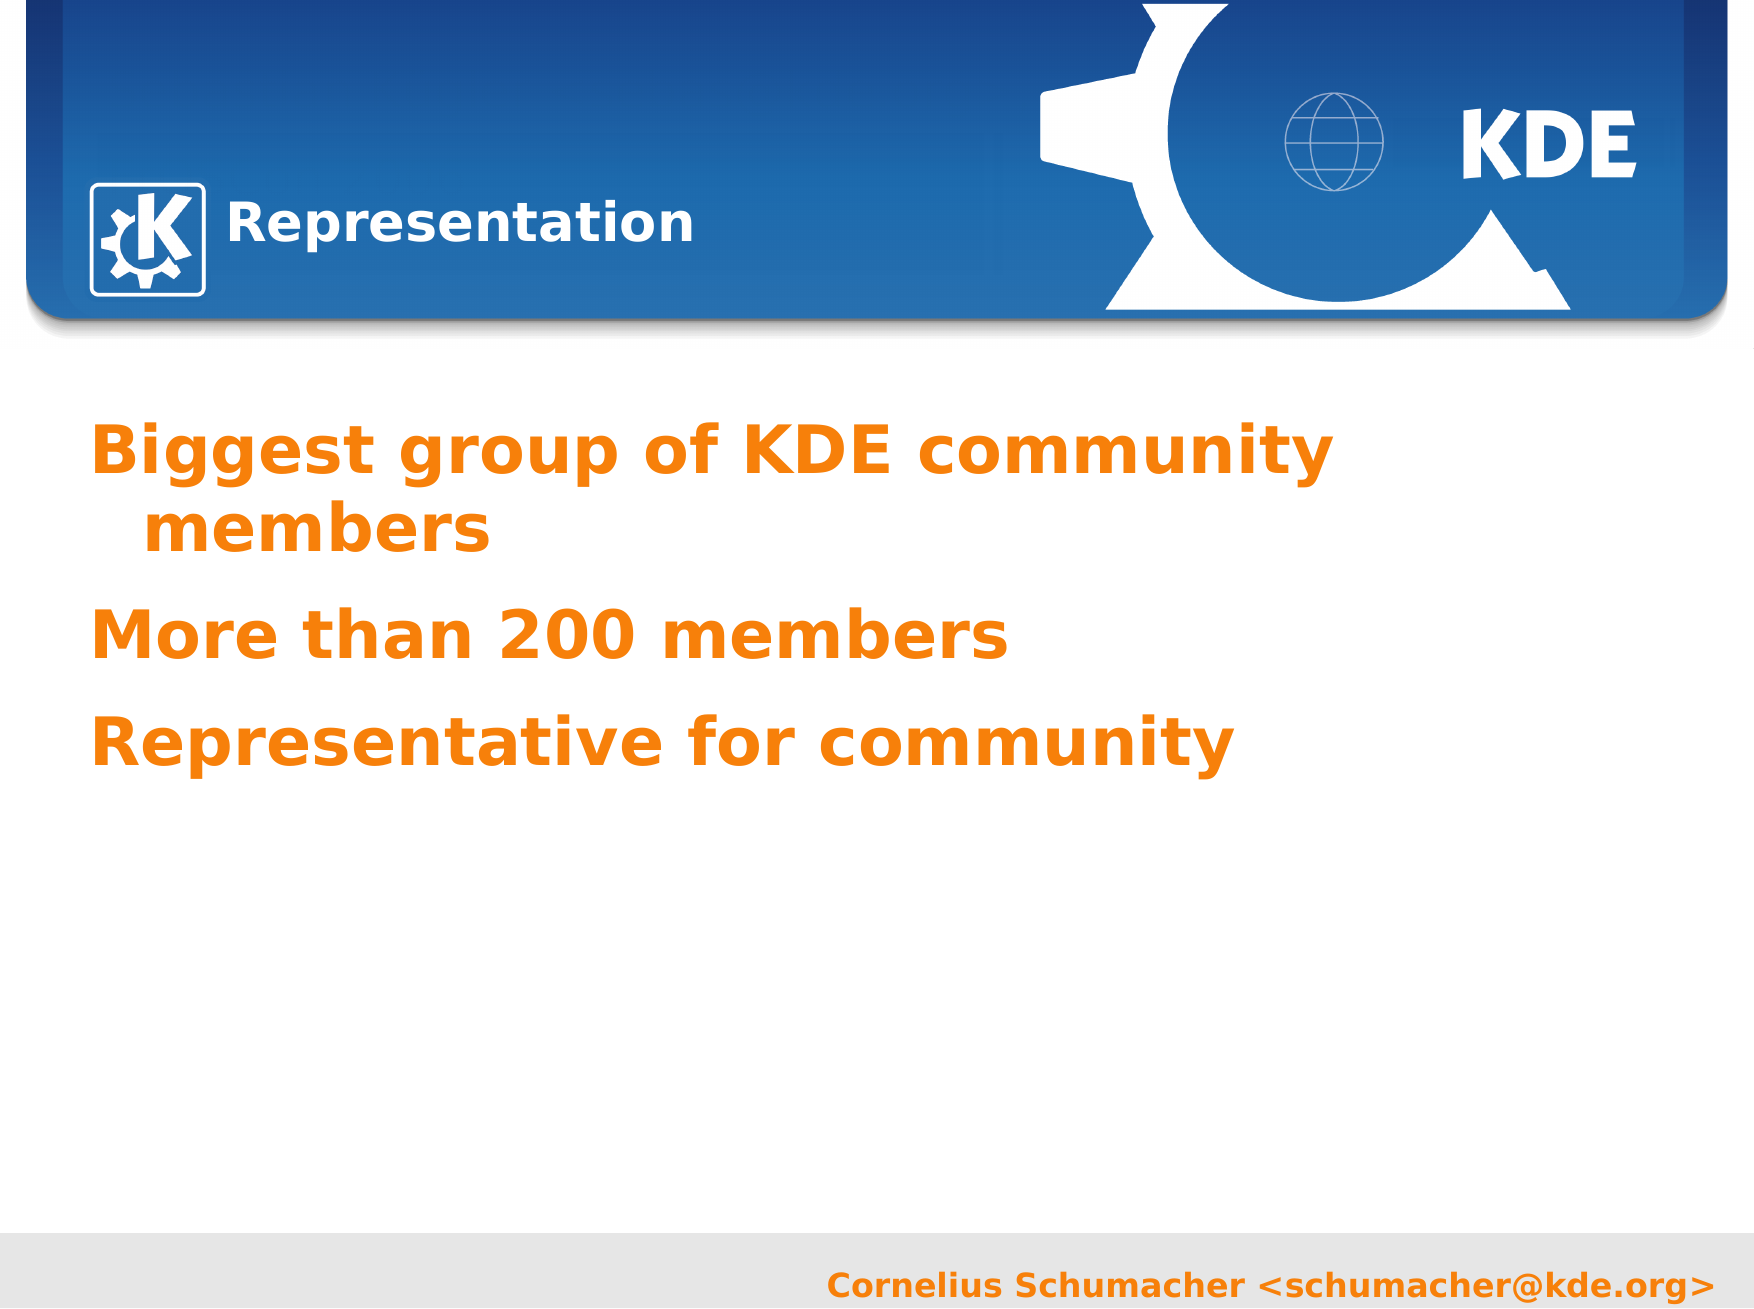

# Representation
Biggest group of KDE community members
More than 200 members
Representative for community